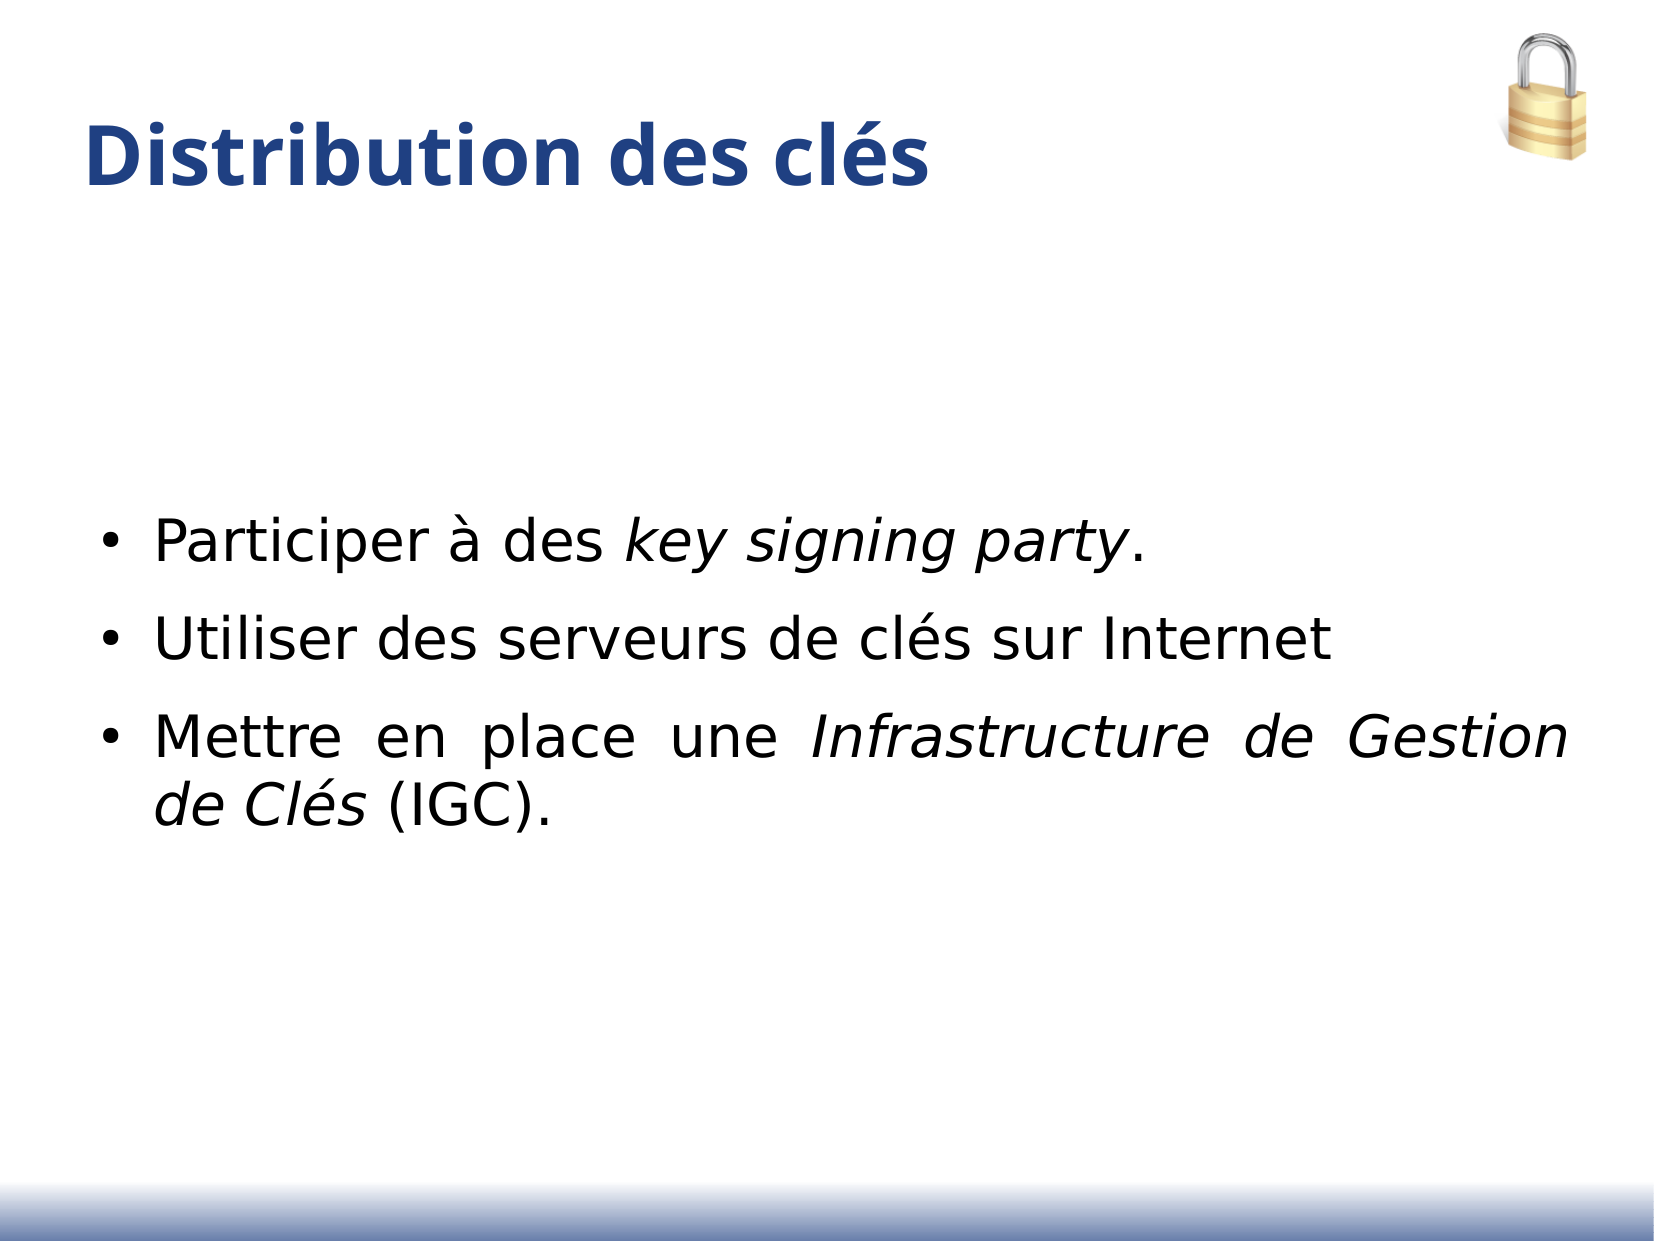

# Distribution des clés
Participer à des key signing party.
Utiliser des serveurs de clés sur Internet
Mettre en place une Infrastructure de Gestion de Clés (IGC).